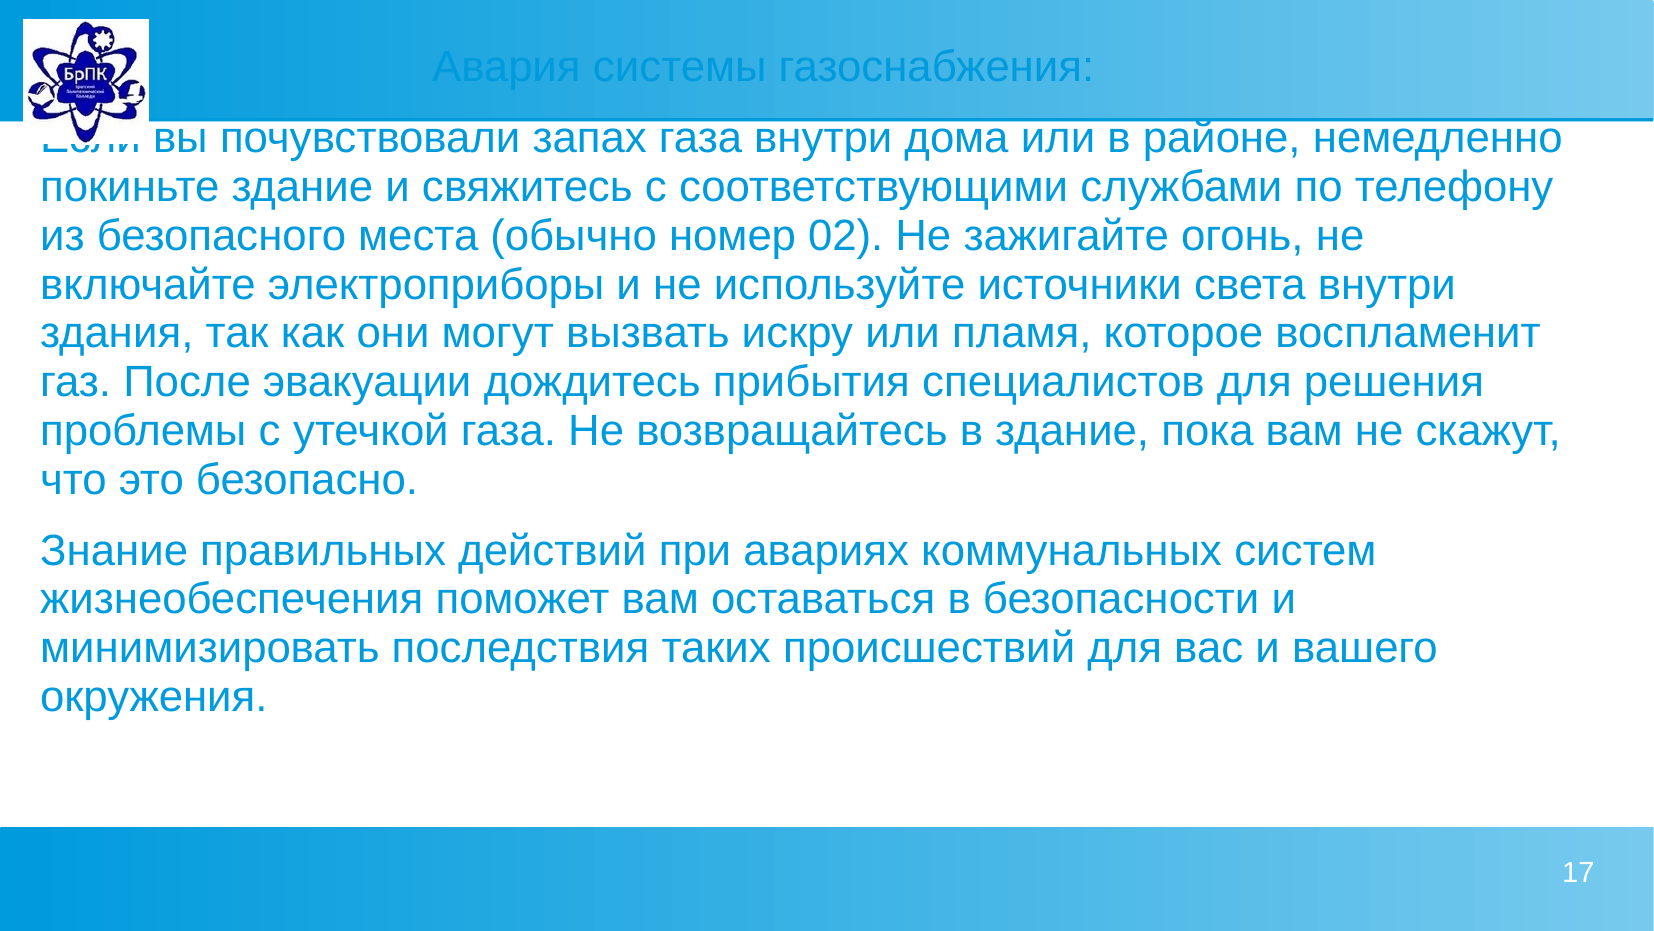

# Авария системы газоснабжения:
Если вы почувствовали запах газа внутри дома или в районе, немедленно покиньте здание и свяжитесь с соответствующими службами по телефону из безопасного места (обычно номер 02). Не зажигайте огонь, не включайте электроприборы и не используйте источники света внутри здания, так как они могут вызвать искру или пламя, которое воспламенит газ. После эвакуации дождитесь прибытия специалистов для решения проблемы с утечкой газа. Не возвращайтесь в здание, пока вам не скажут, что это безопасно.
Знание правильных действий при авариях коммунальных систем жизнеобеспечения поможет вам оставаться в безопасности и минимизировать последствия таких происшествий для вас и вашего окружения.
17